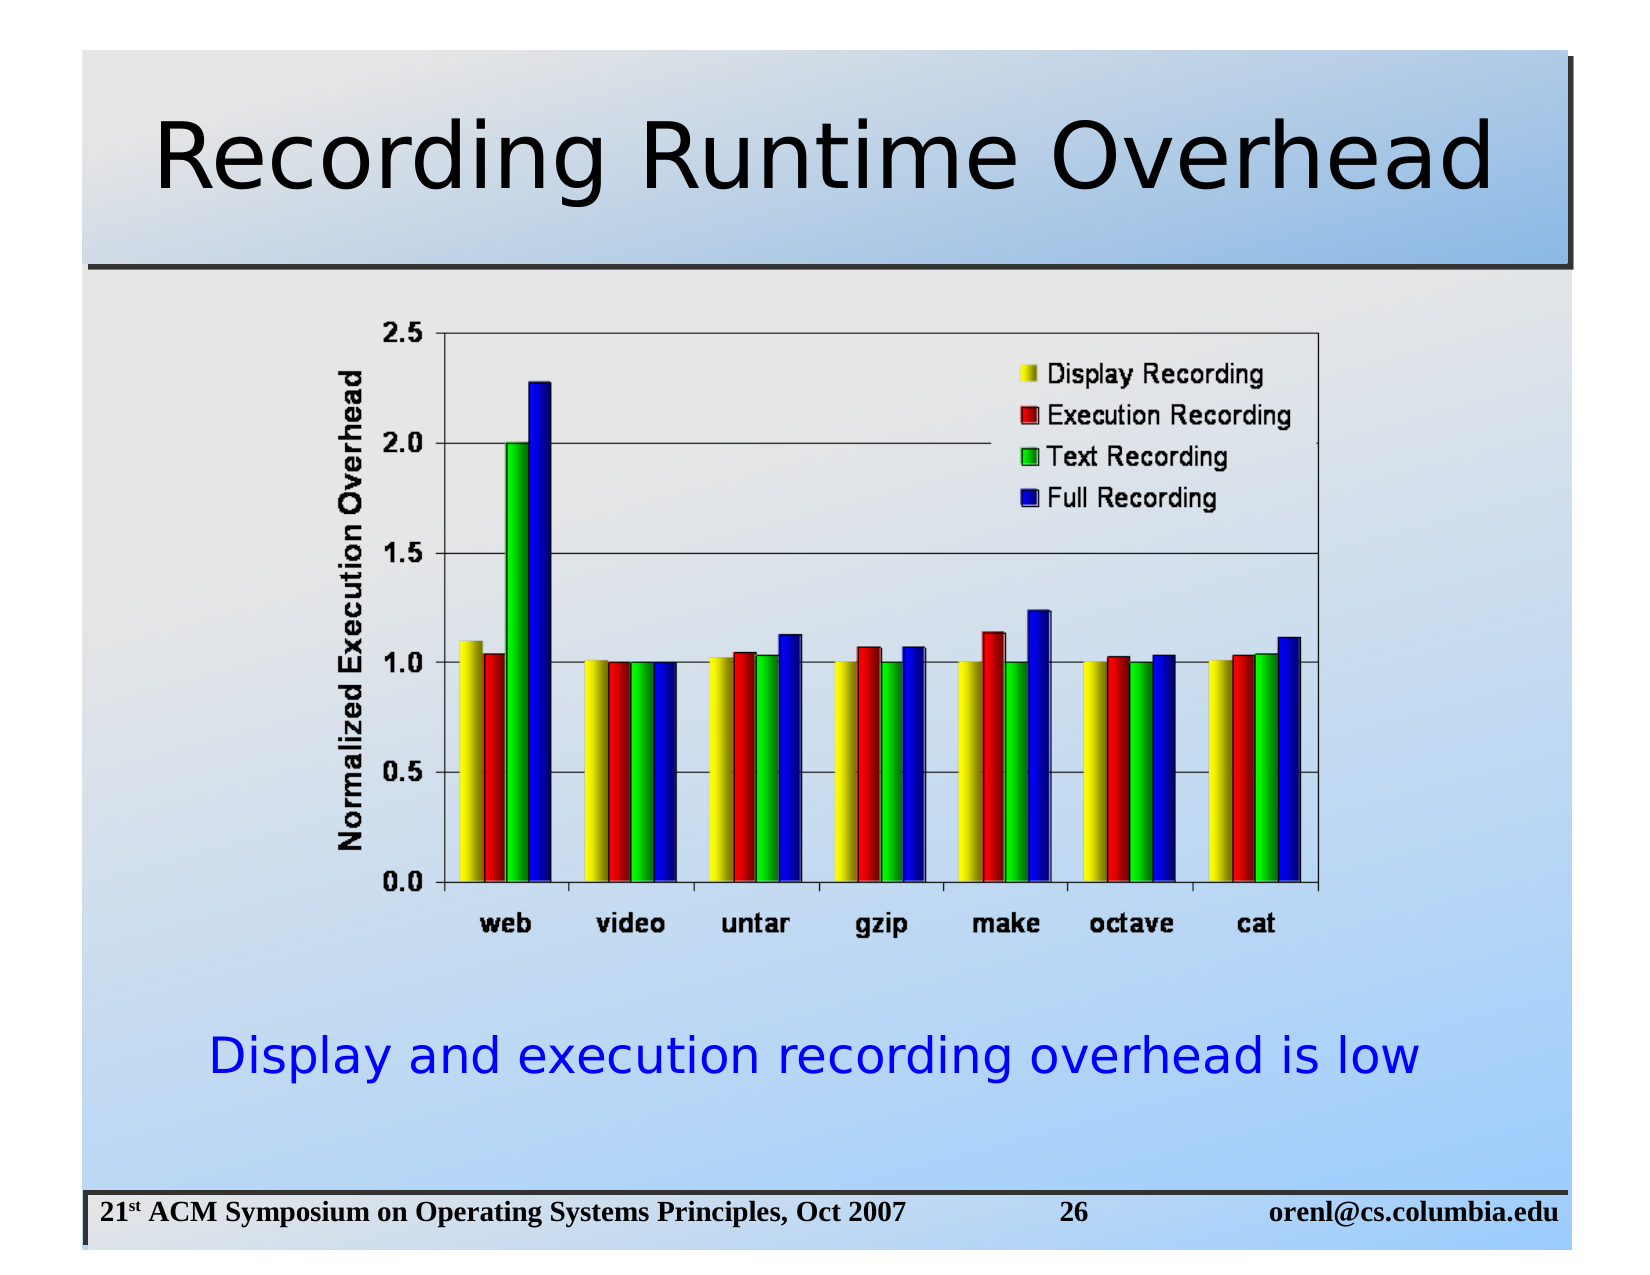

# Recording Runtime Overhead
Display and execution recording overhead is low